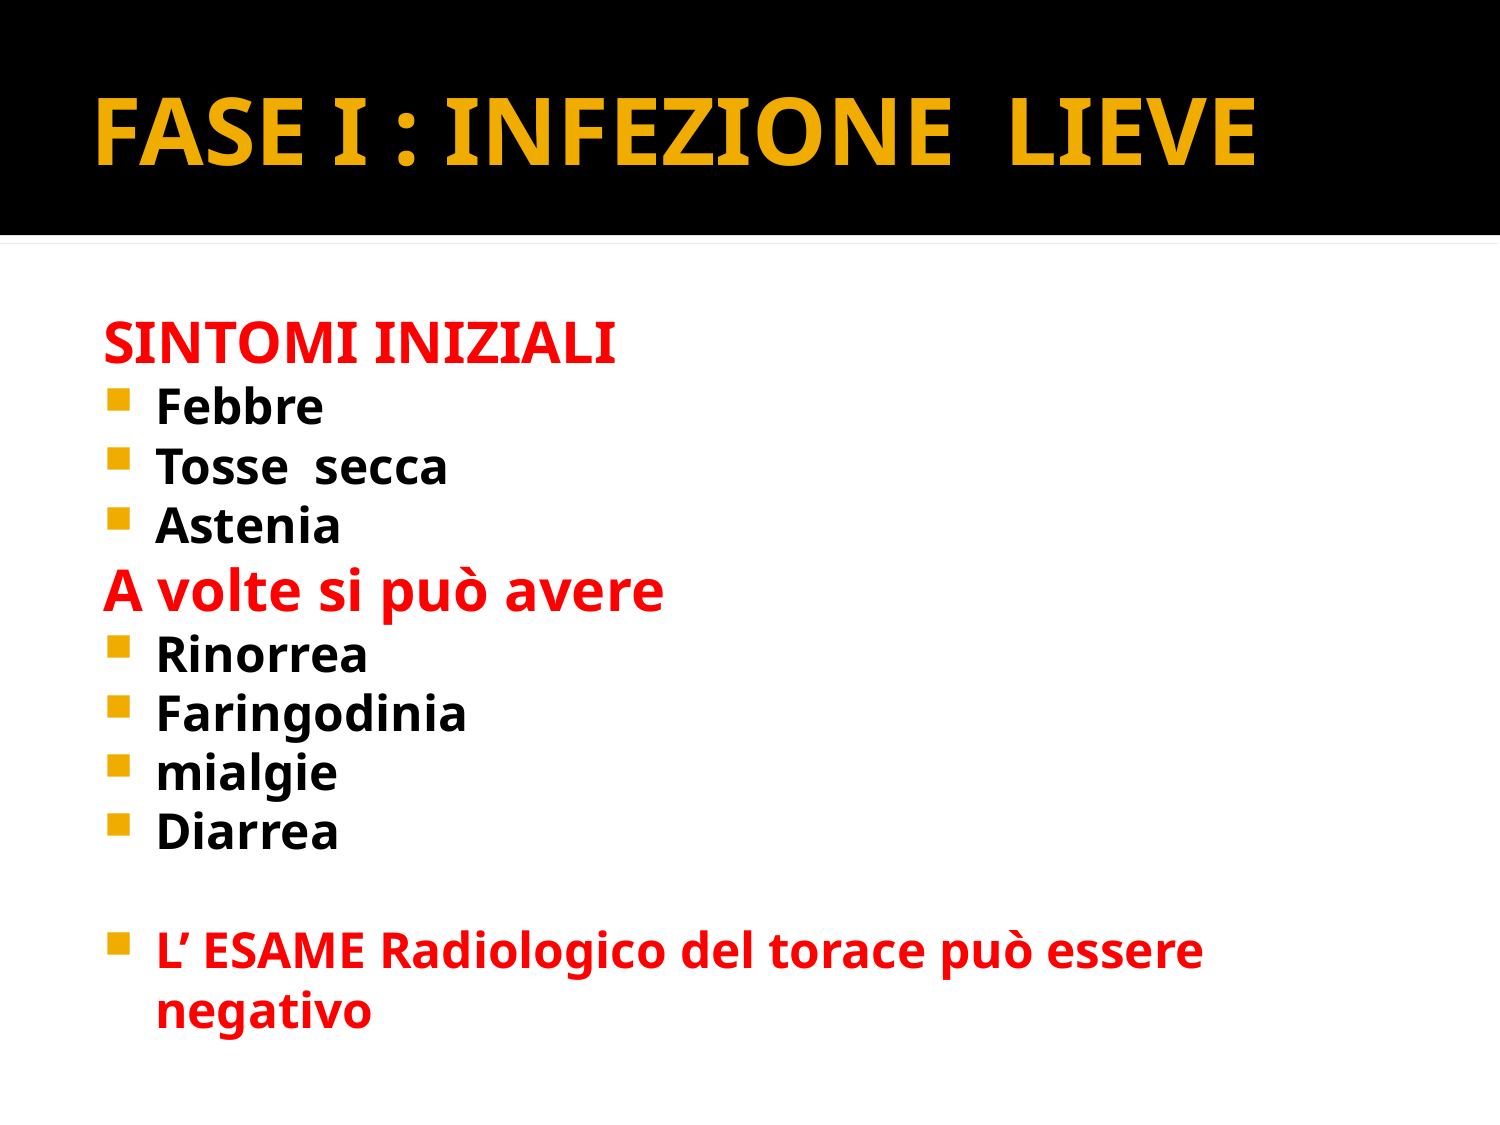

# FASE I : INFEZIONE LIEVE
SINTOMI INIZIALI
Febbre
Tosse secca
Astenia
A volte si può avere
Rinorrea
Faringodinia
mialgie
Diarrea
L’ ESAME Radiologico del torace può essere negativo